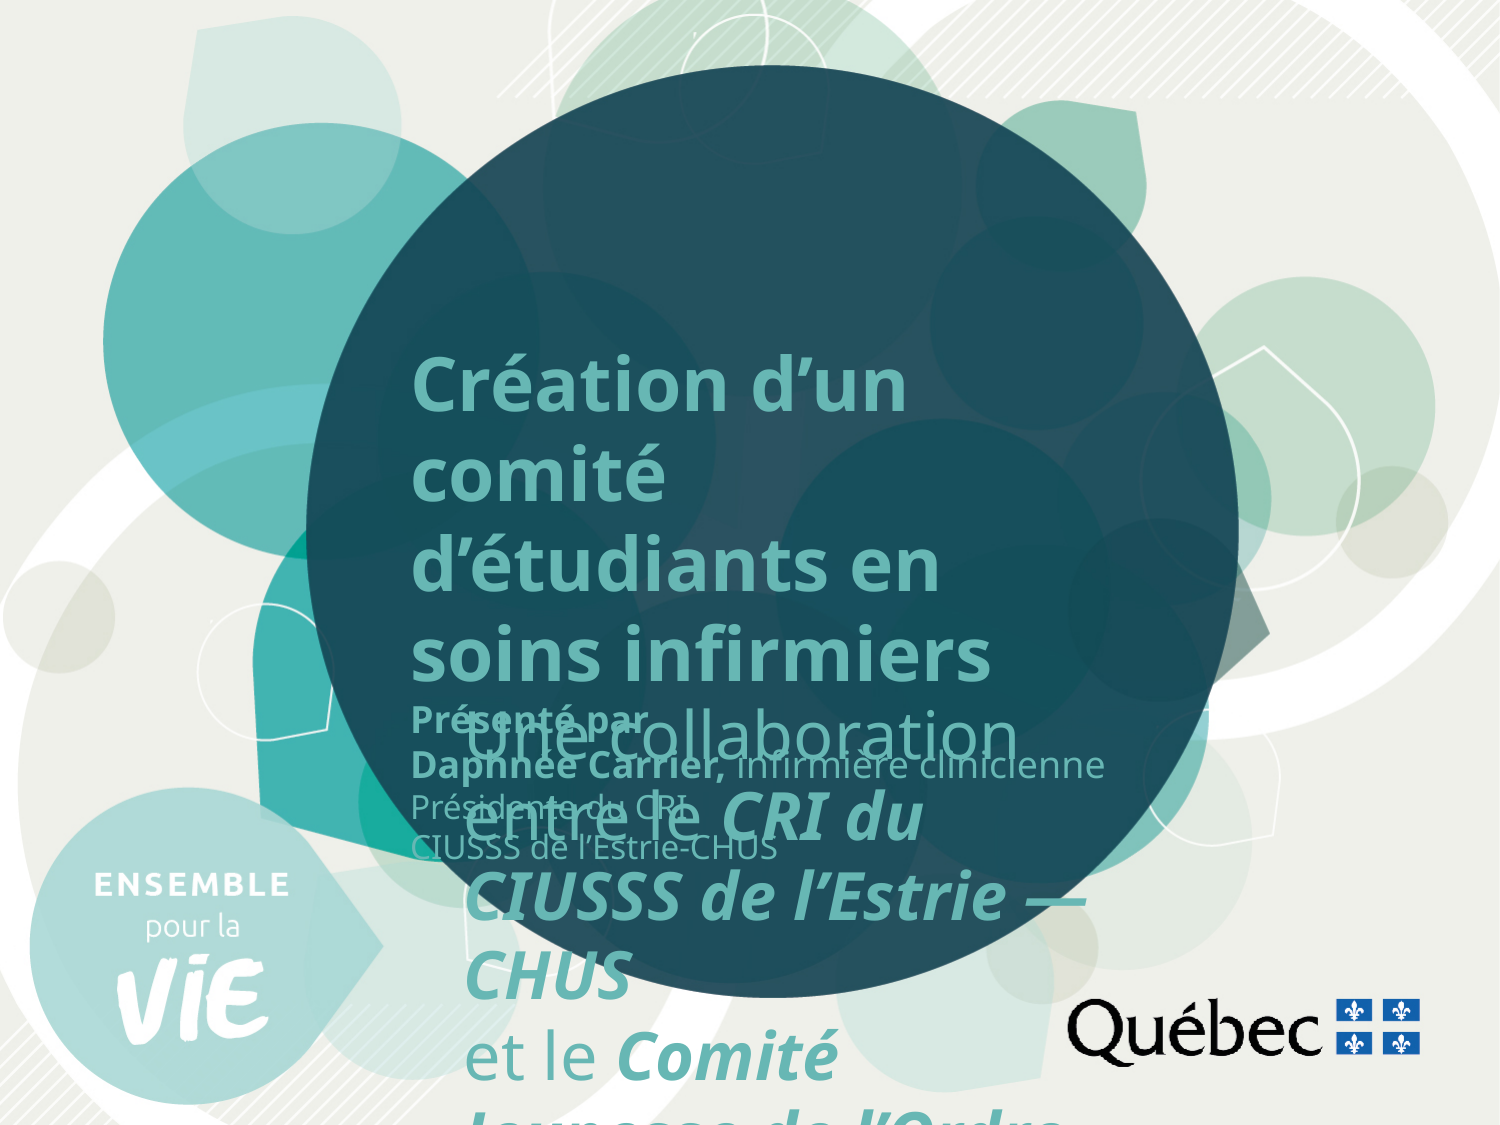

# Création d’un comité d’étudiants en soins infirmiers Présenté par  Daphnée Carrier, infirmière clinicienne Présidente du CRI CIUSSS de l’Estrie-CHUS
Une collaboration entre le CRI du CIUSSS de l’Estrie — CHUS
et le Comité Jeunesse de l’Ordre régional des infirmières et infirmiers de l’Estrie (ORIIE)